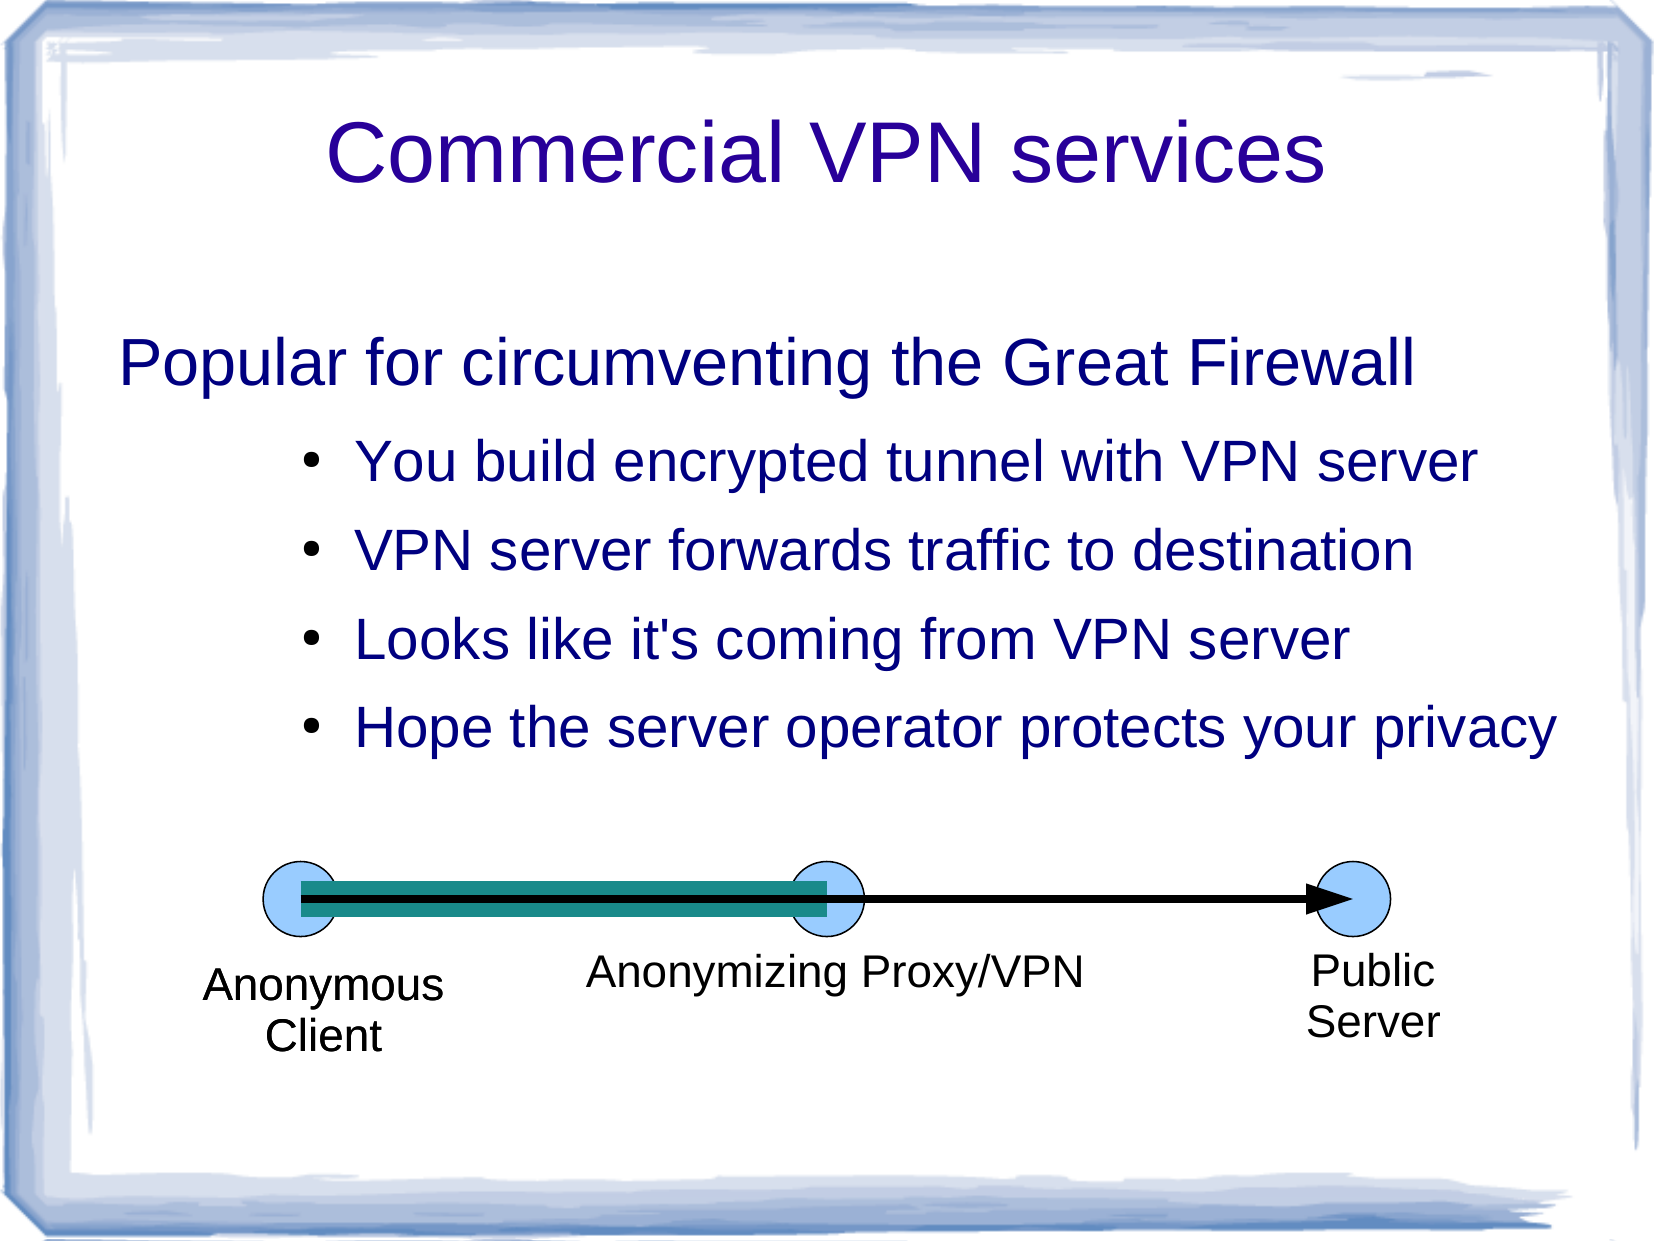

# Commercial VPN services
Popular for circumventing the Great Firewall
You build encrypted tunnel with VPN server
VPN server forwards traffic to destination
Looks like it's coming from VPN server
Hope the server operator protects your privacy
Public
Server
Anonymizing Proxy/VPN
Anonymous
Client
Anonymous
Client